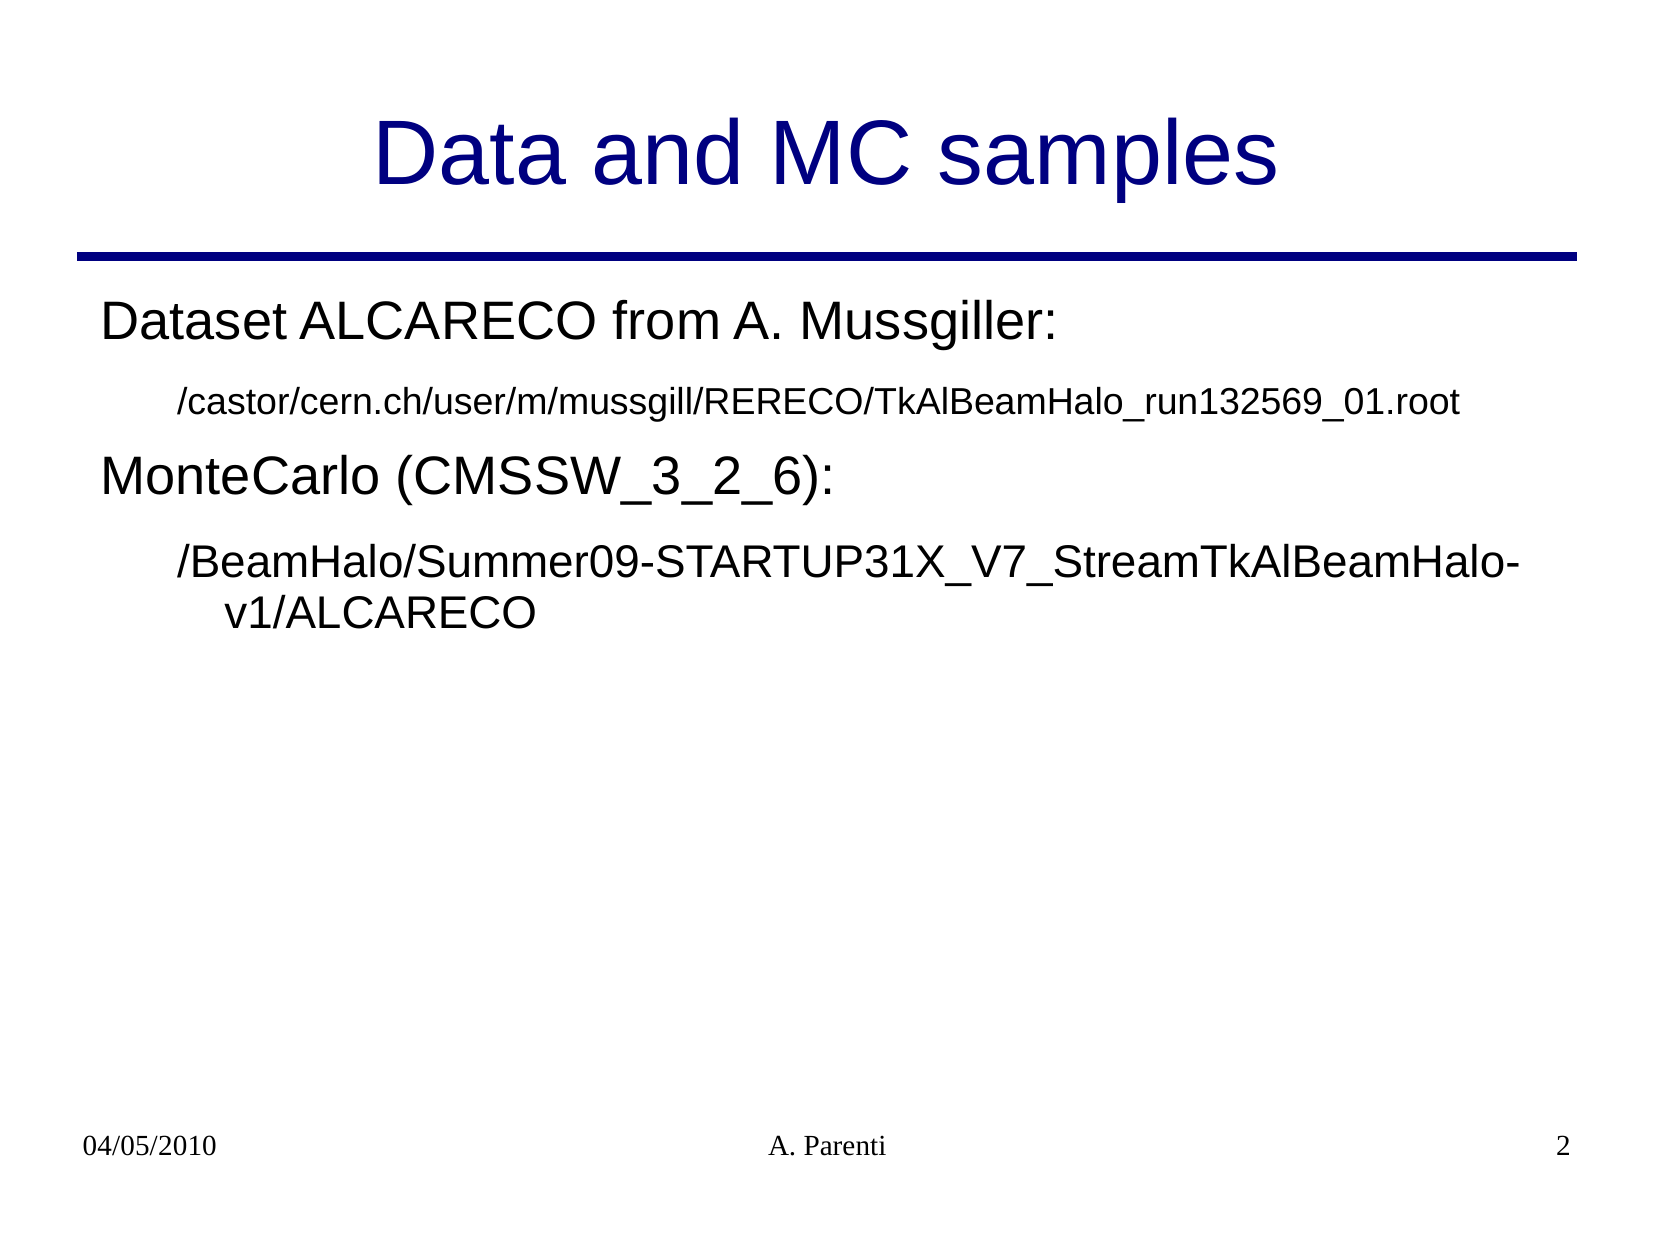

# Data and MC samples
Dataset ALCARECO from A. Mussgiller:
/castor/cern.ch/user/m/mussgill/RERECO/TkAlBeamHalo_run132569_01.root
MonteCarlo (CMSSW_3_2_6):
/BeamHalo/Summer09-STARTUP31X_V7_StreamTkAlBeamHalo-v1/ALCARECO
2